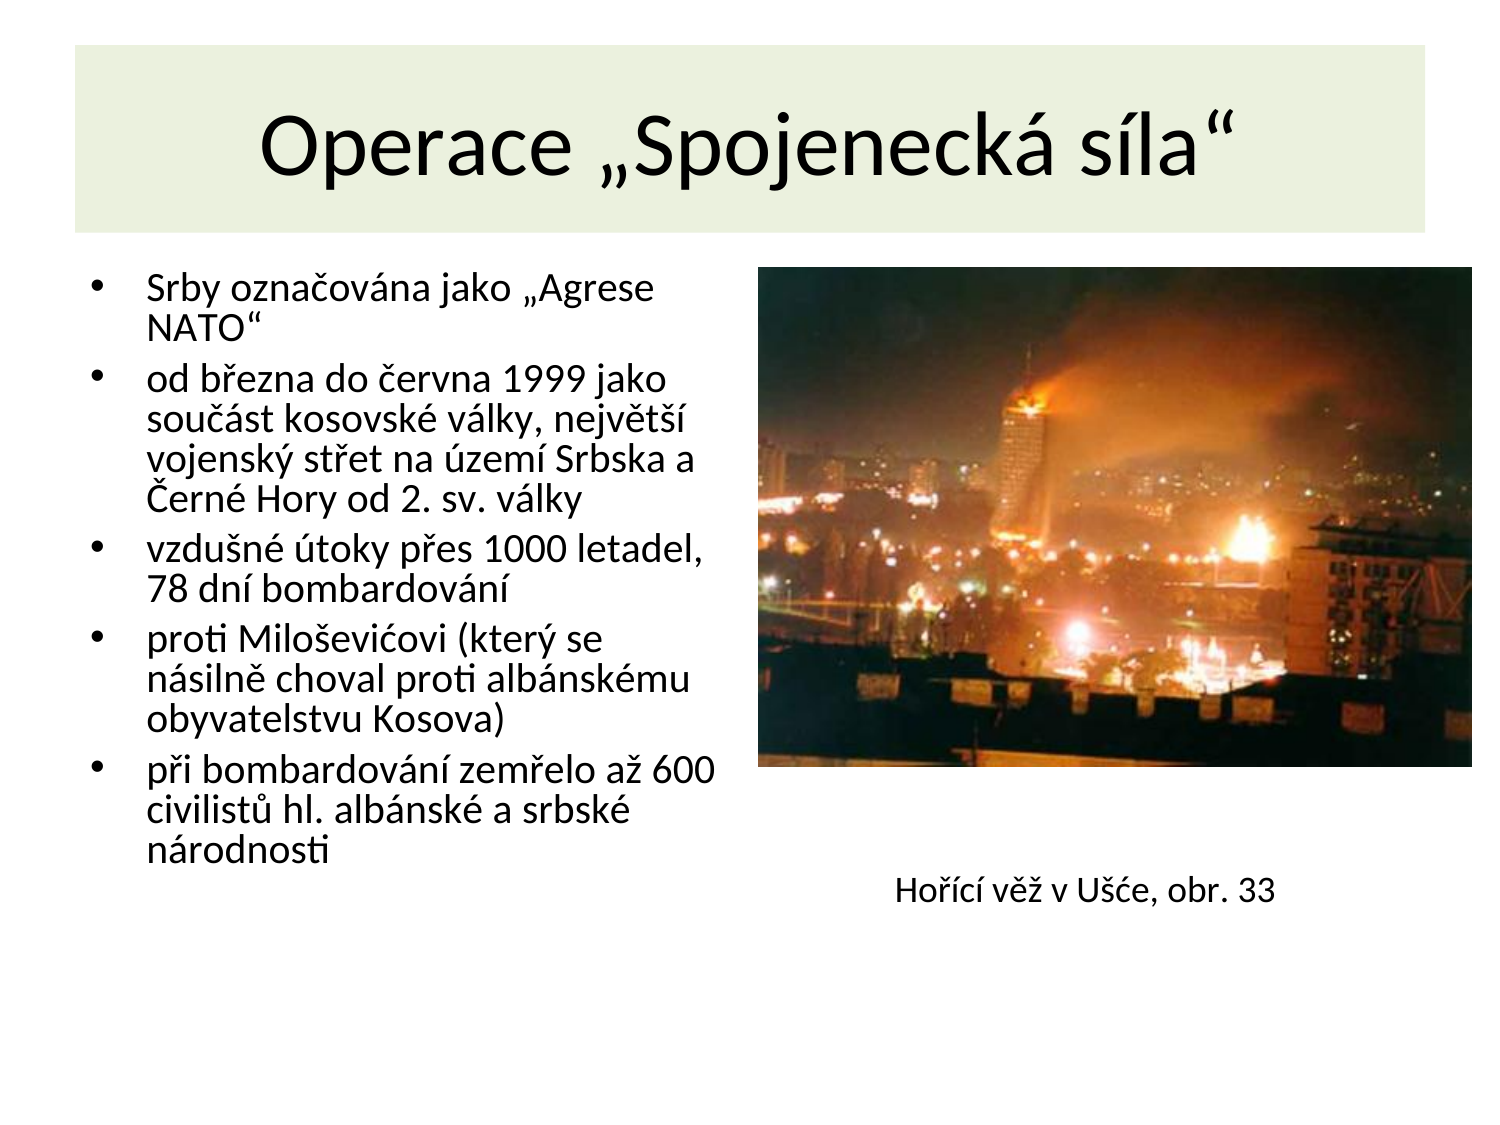

# Operace „Spojenecká síla“
Srby označována jako „Agrese NATO“
od března do června 1999 jako součást kosovské války, největší vojenský střet na území Srbska a Černé Hory od 2. sv. války
vzdušné útoky přes 1000 letadel, 78 dní bombardování
proti Miloševićovi (který se násilně choval proti albánskému obyvatelstvu Kosova)
při bombardování zemřelo až 600 civilistů hl. albánské a srbské národnosti
Hořící věž v Ušće, obr. 33